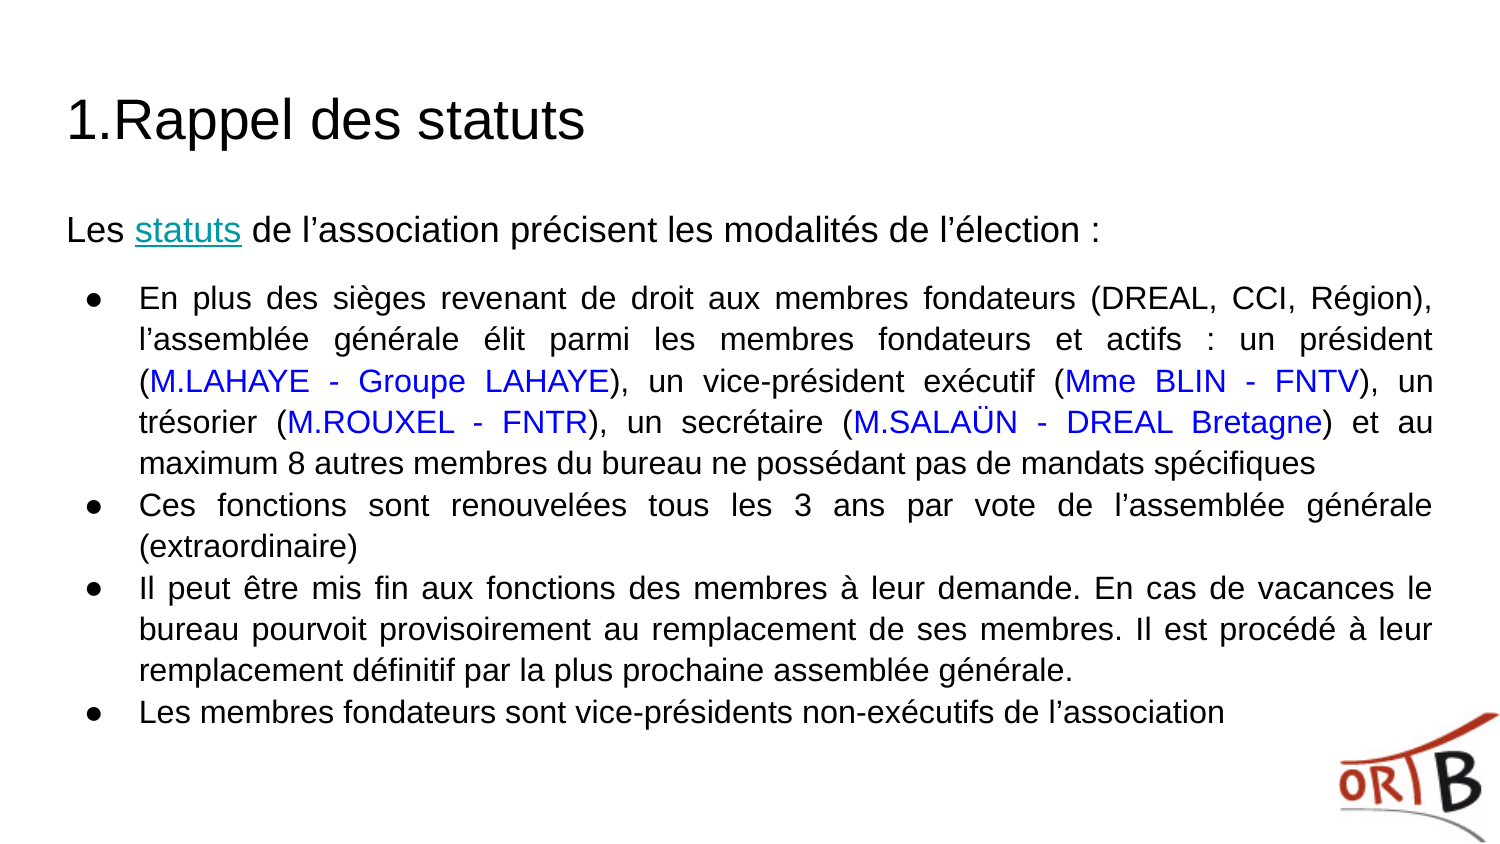

# 1.Rappel des statuts
Les statuts de l’association précisent les modalités de l’élection :
En plus des sièges revenant de droit aux membres fondateurs (DREAL, CCI, Région), l’assemblée générale élit parmi les membres fondateurs et actifs : un président (M.LAHAYE - Groupe LAHAYE), un vice-président exécutif (Mme BLIN - FNTV), un trésorier (M.ROUXEL - FNTR), un secrétaire (M.SALAÜN - DREAL Bretagne) et au maximum 8 autres membres du bureau ne possédant pas de mandats spécifiques
Ces fonctions sont renouvelées tous les 3 ans par vote de l’assemblée générale (extraordinaire)
Il peut être mis fin aux fonctions des membres à leur demande. En cas de vacances le bureau pourvoit provisoirement au remplacement de ses membres. Il est procédé à leur remplacement définitif par la plus prochaine assemblée générale.
Les membres fondateurs sont vice-présidents non-exécutifs de l’association